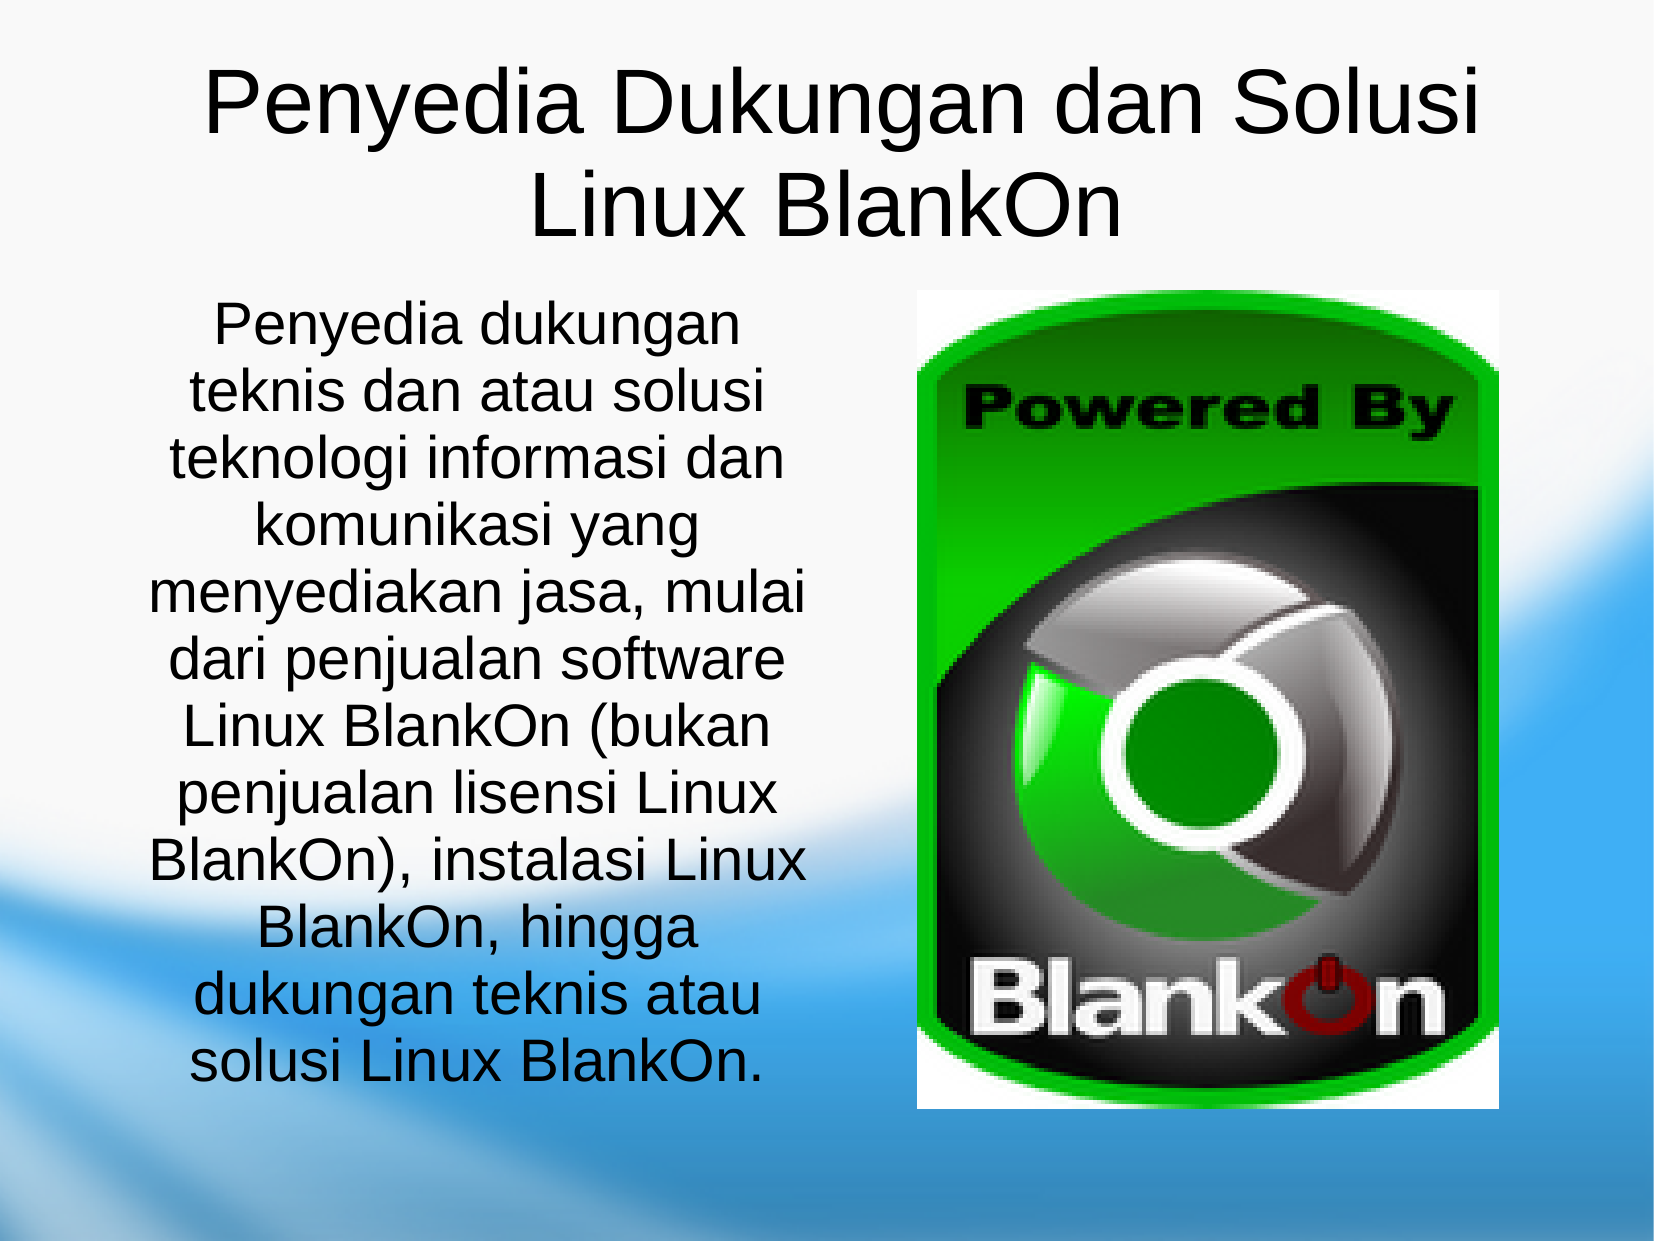

# Penyedia Dukungan dan Solusi Linux BlankOn
Penyedia dukungan teknis dan atau solusi teknologi informasi dan komunikasi yang menyediakan jasa, mulai dari penjualan software Linux BlankOn (bukan penjualan lisensi Linux BlankOn), instalasi Linux BlankOn, hingga dukungan teknis atau solusi Linux BlankOn.